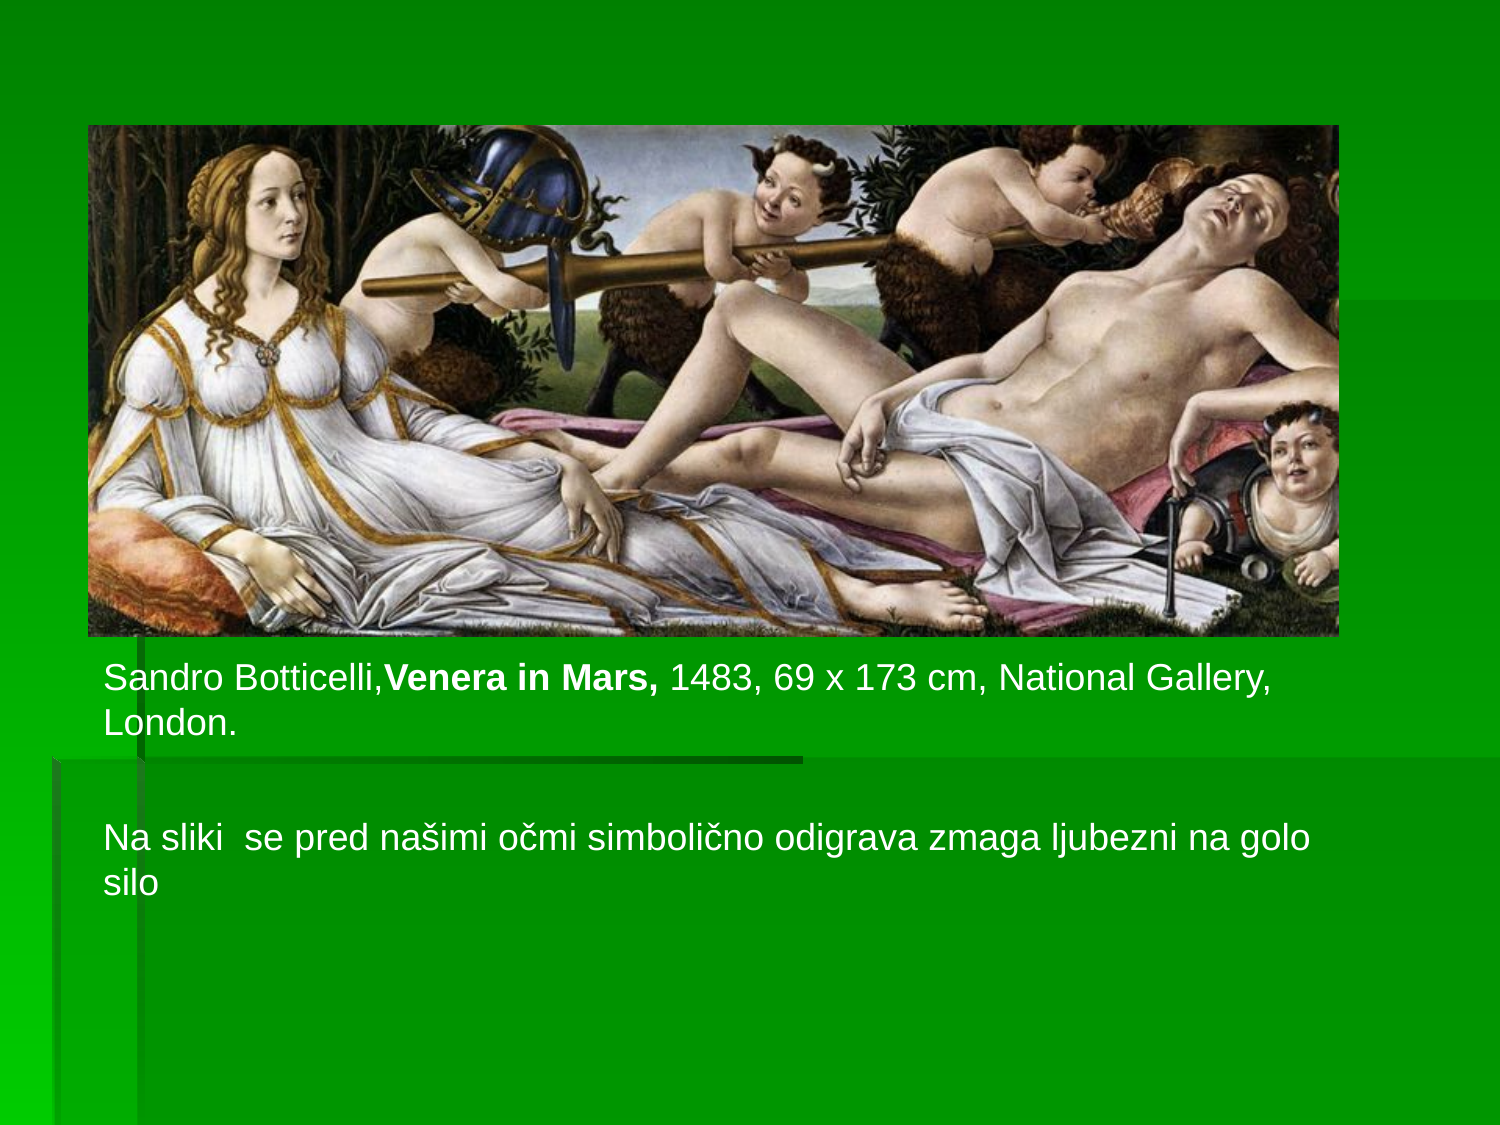

Sandro Botticelli,Venera in Mars, 1483, 69 x 173 cm, National Gallery, London.
Na sliki se pred našimi očmi simbolično odigrava zmaga ljubezni na golo silo